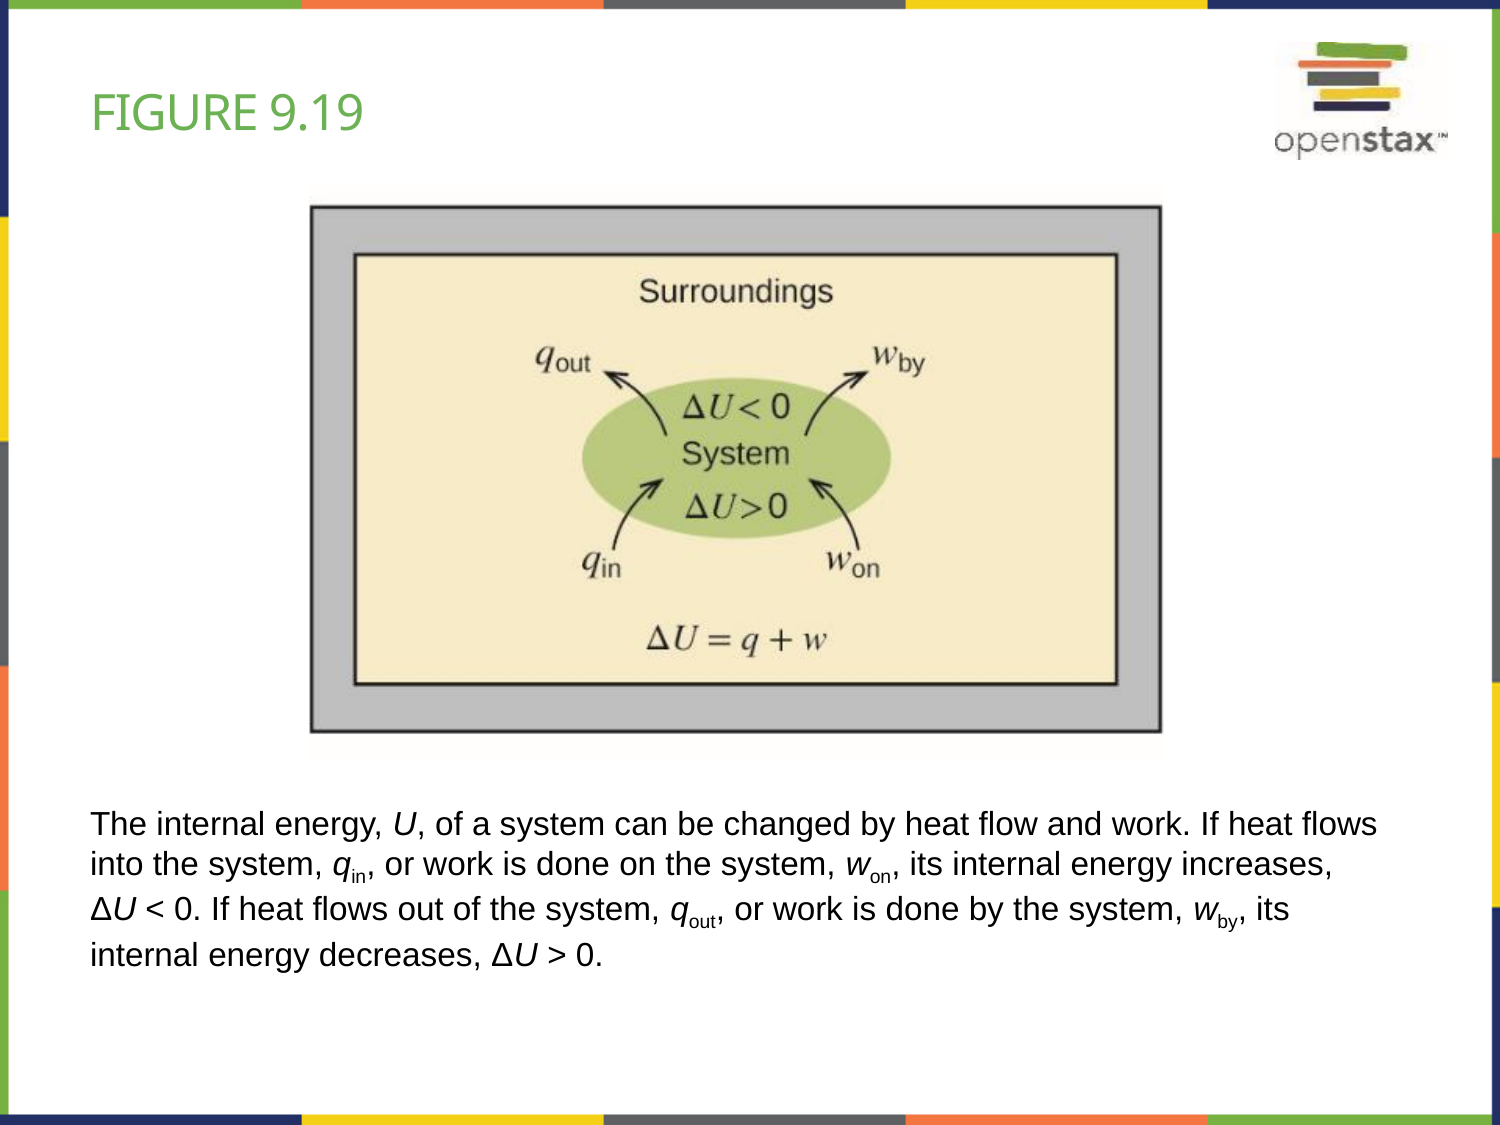

# Figure 9.19
The internal energy, U, of a system can be changed by heat flow and work. If heat flows into the system, qin, or work is done on the system, won, its internal energy increases, ΔU < 0. If heat flows out of the system, qout, or work is done by the system, wby, its internal energy decreases, ΔU > 0.